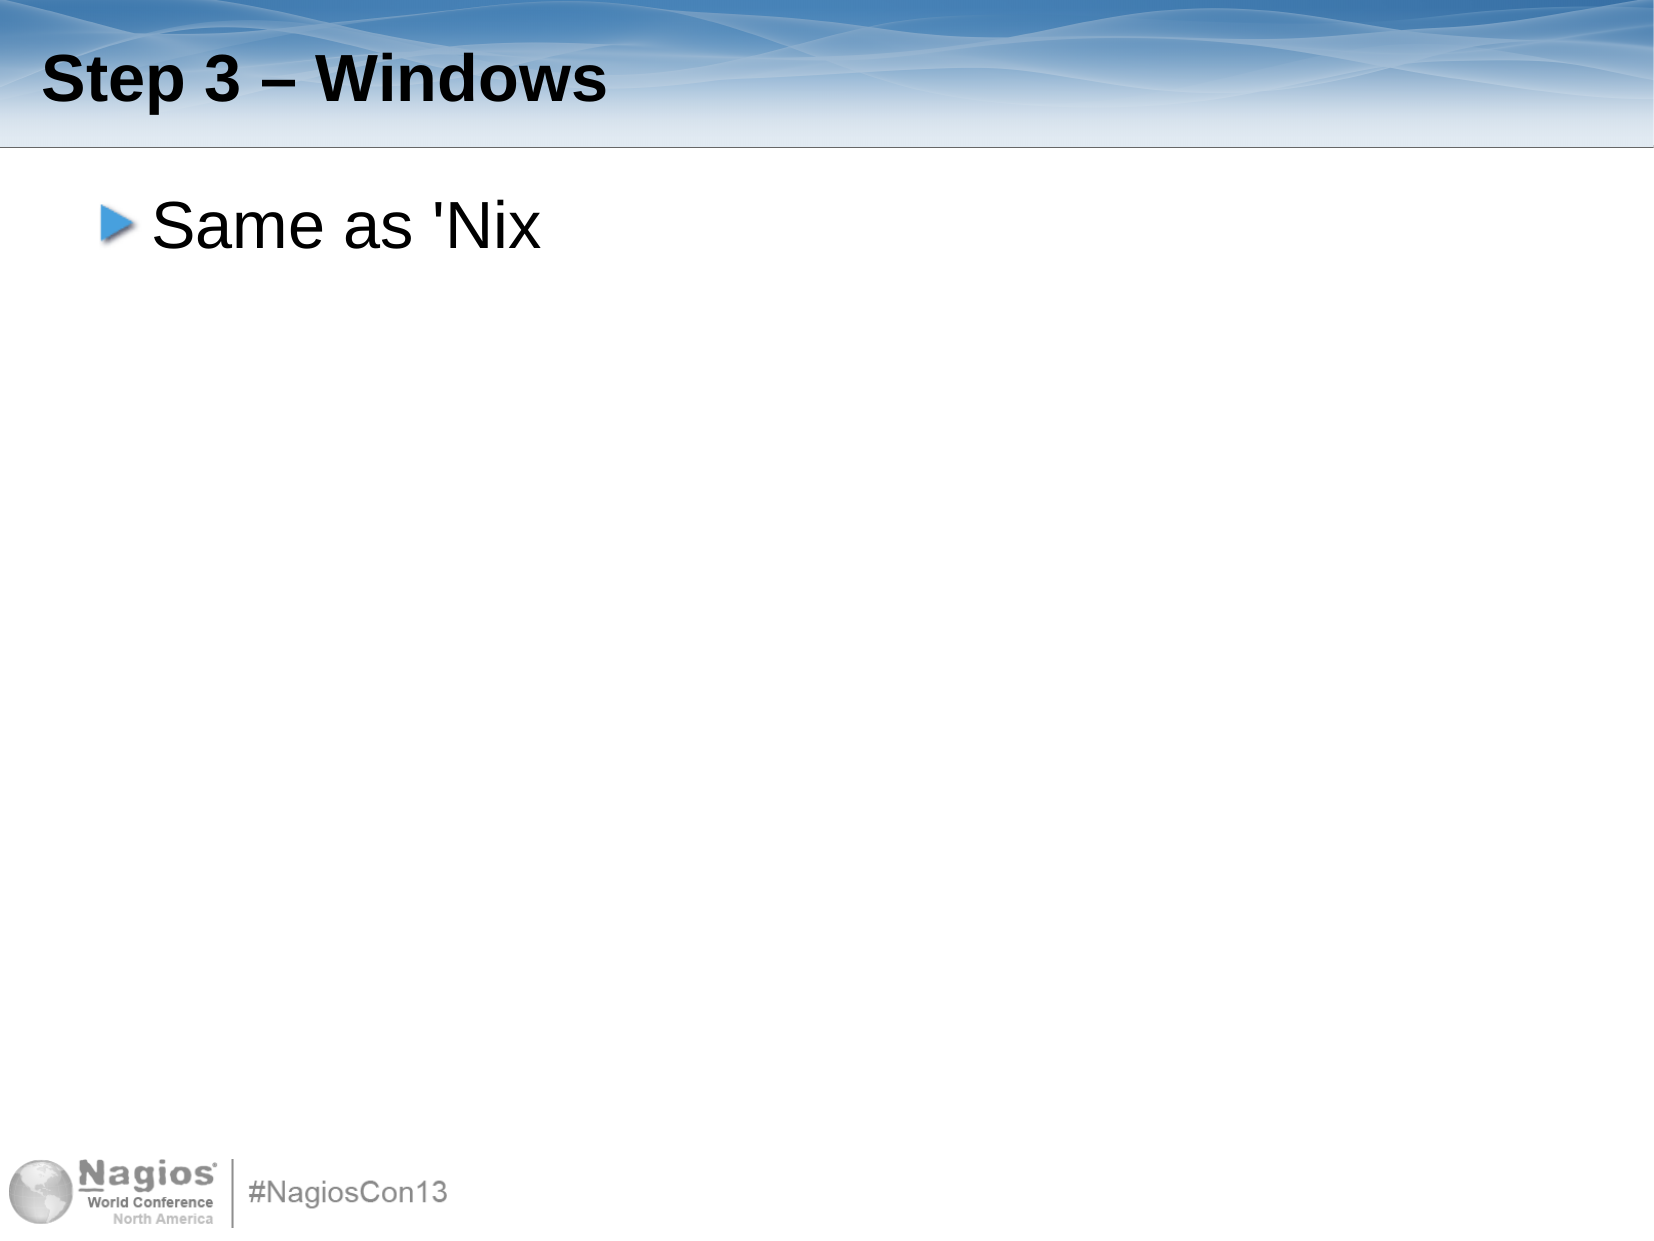

# Step 3 – Windows
Same as 'Nix